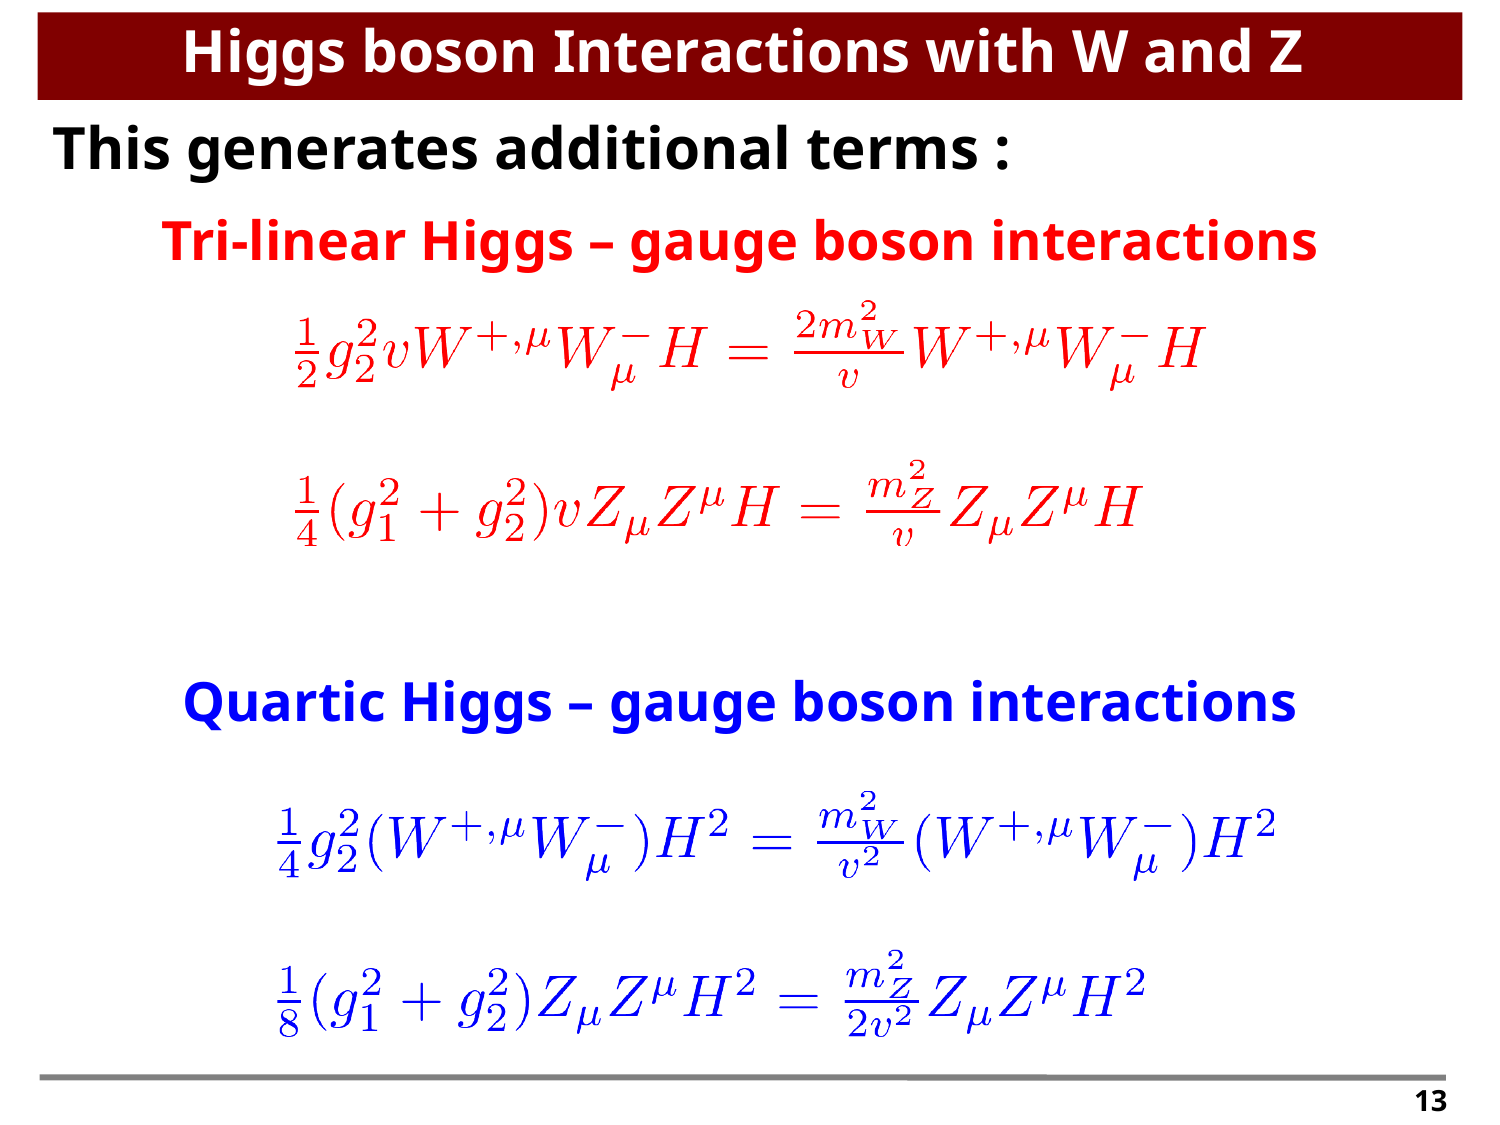

Higgs boson Interactions with W and Z
# This generates additional terms :
Tri-linear Higgs – gauge boson interactions
Quartic Higgs – gauge boson interactions